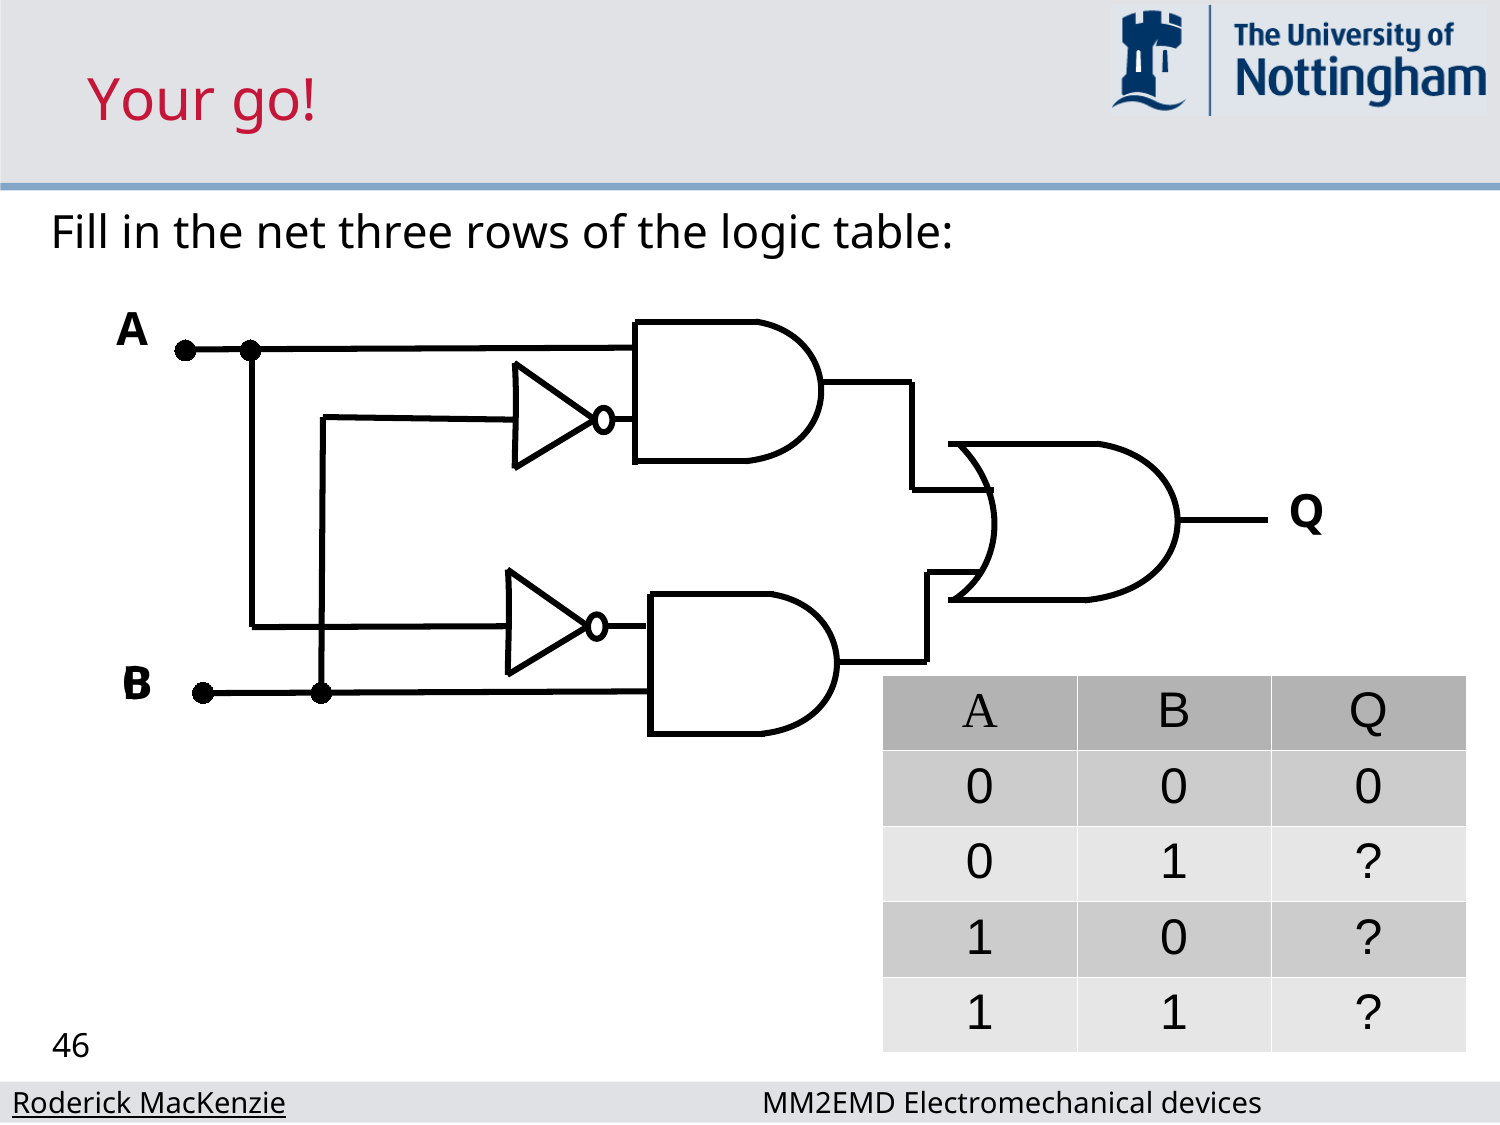

# Your go!
Fill in the net three rows of the logic table:
A
Q
0
B
| A | B | Q |
| --- | --- | --- |
| 0 | 0 | 0 |
| 0 | 1 | ? |
| 1 | 0 | ? |
| 1 | 1 | ? |